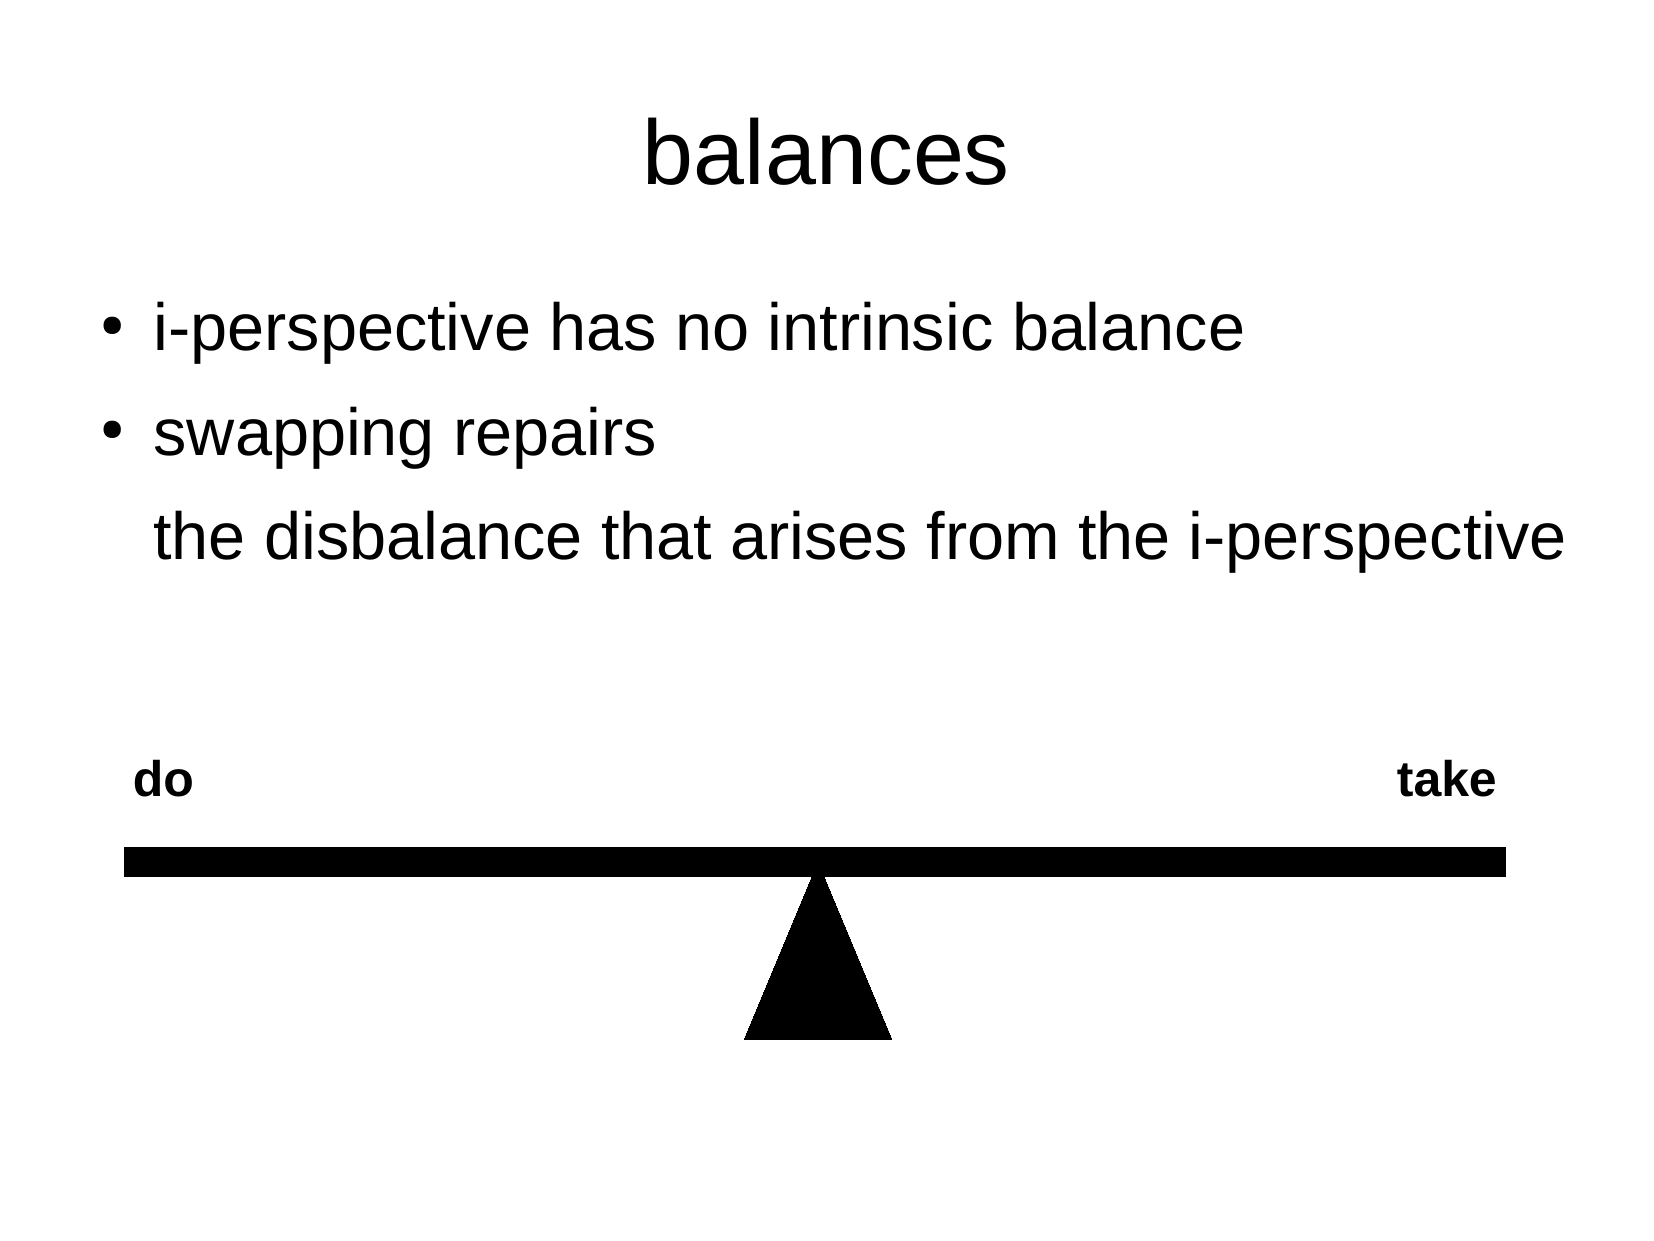

# balances
i-perspective has no intrinsic balance
swapping repairs
the disbalance that arises from the i-perspective
do
take